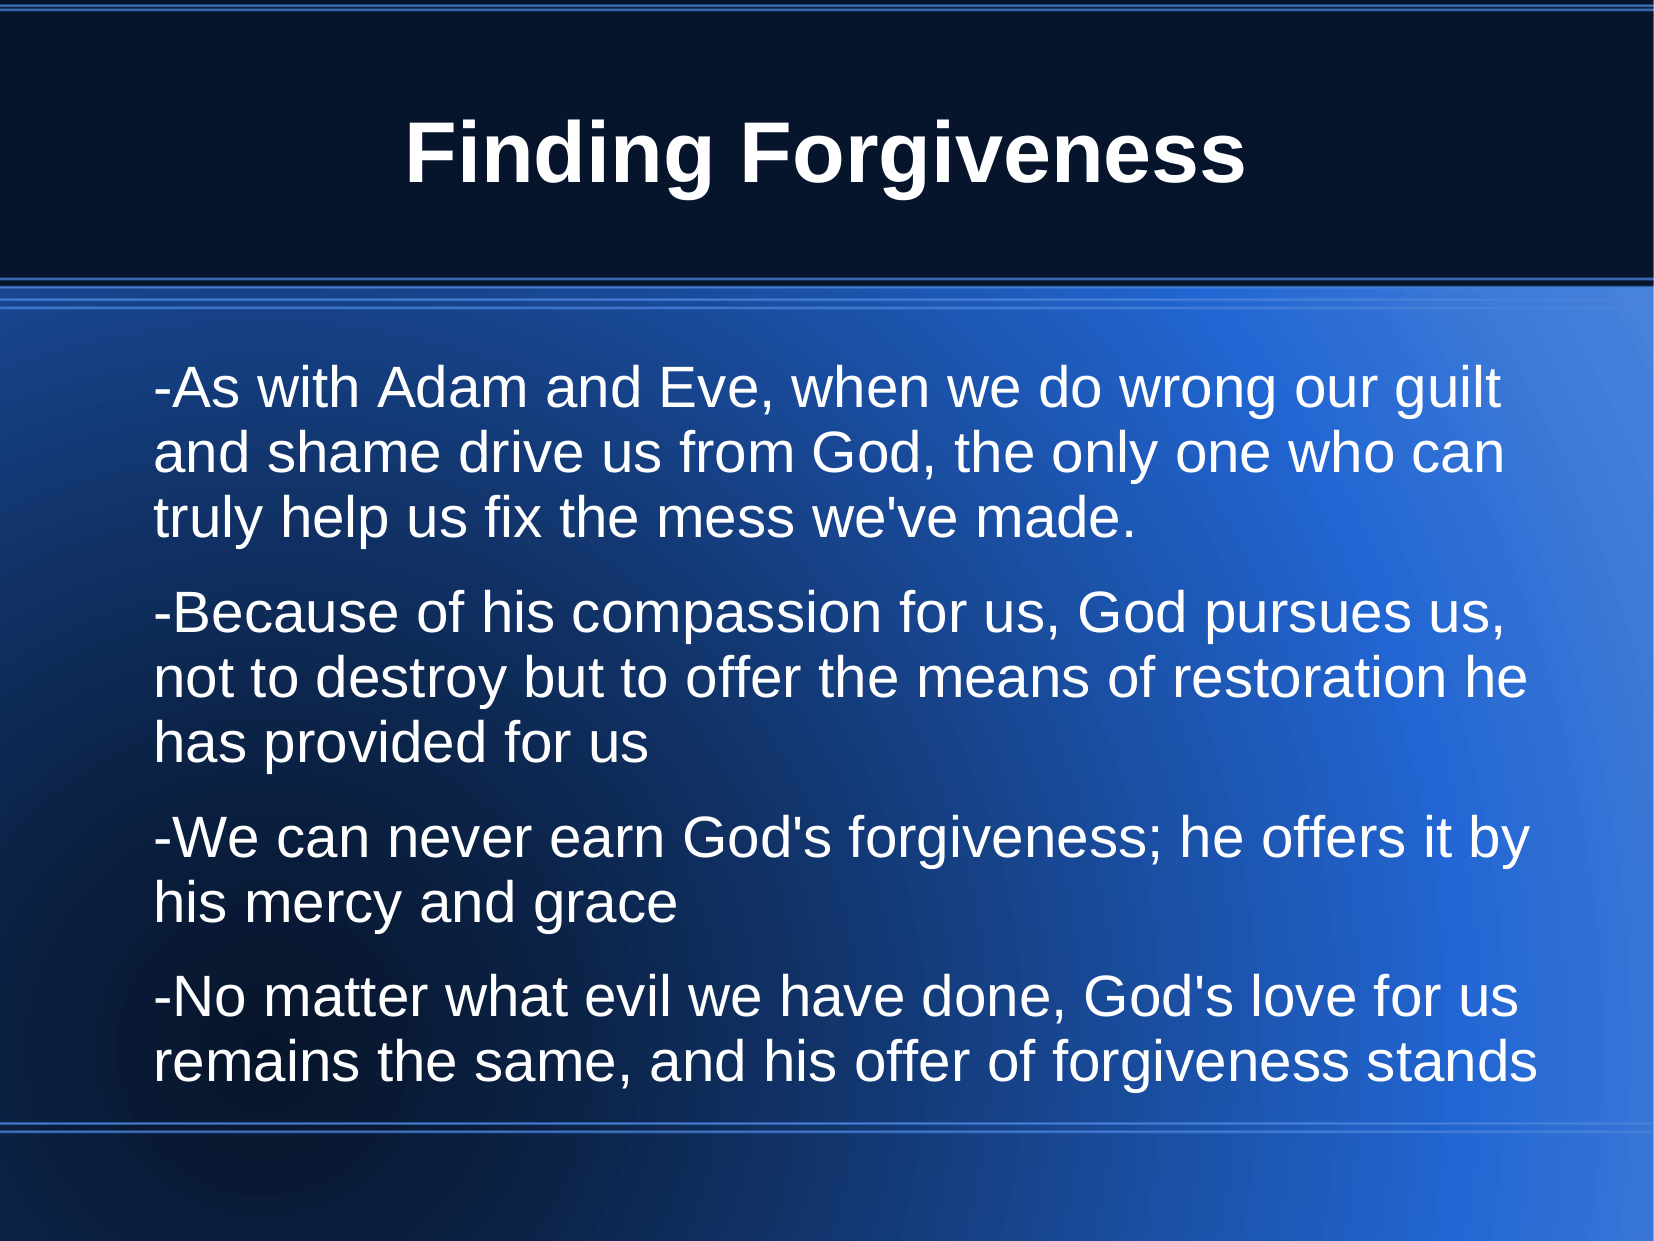

# Finding Forgiveness
-As with Adam and Eve, when we do wrong our guilt and shame drive us from God, the only one who can truly help us fix the mess we've made.
-Because of his compassion for us, God pursues us, not to destroy but to offer the means of restoration he has provided for us
-We can never earn God's forgiveness; he offers it by his mercy and grace
-No matter what evil we have done, God's love for us remains the same, and his offer of forgiveness stands